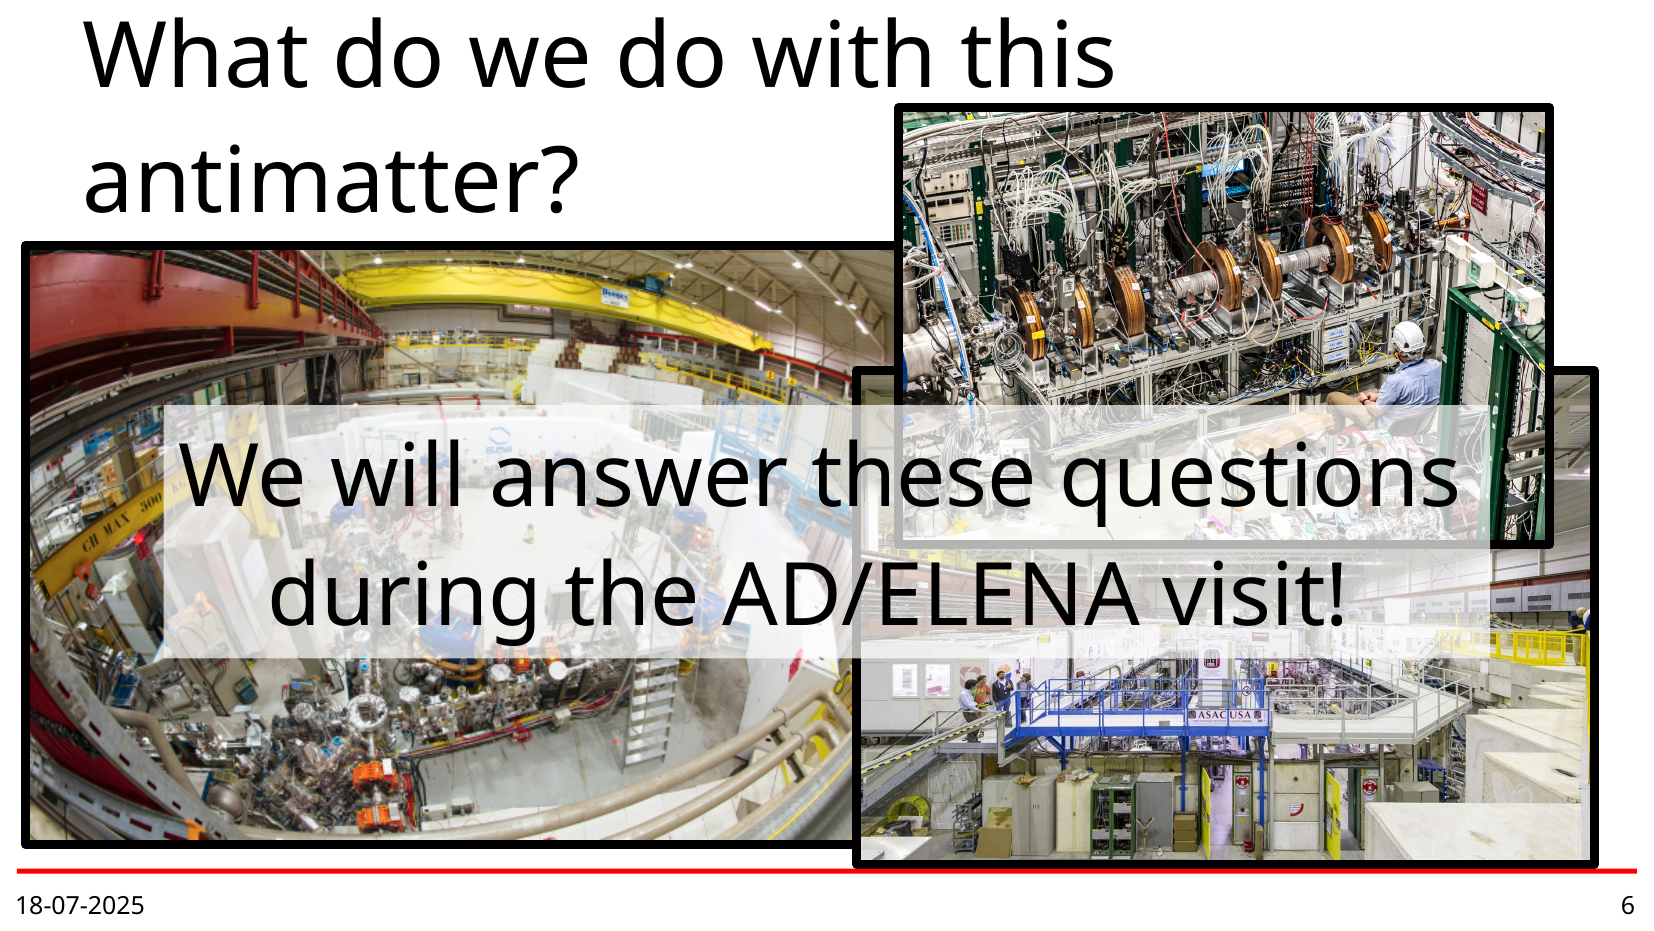

# What do we do with this antimatter?
We will answer these questions during the AD/ELENA visit!
18-07-2025
6